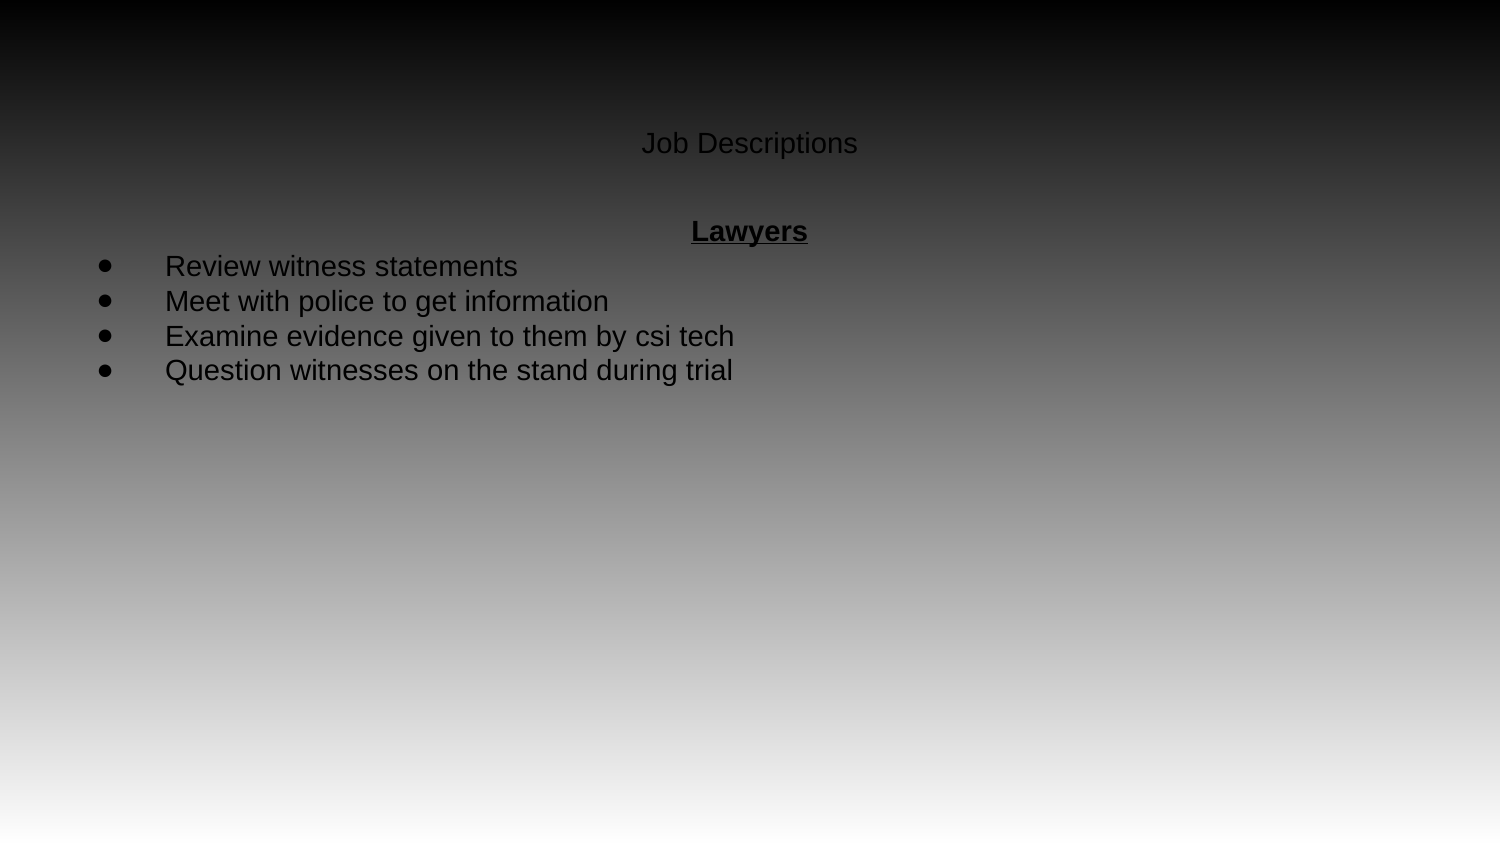

# Job Descriptions
Lawyers
Review witness statements
Meet with police to get information
Examine evidence given to them by csi tech
Question witnesses on the stand during trial